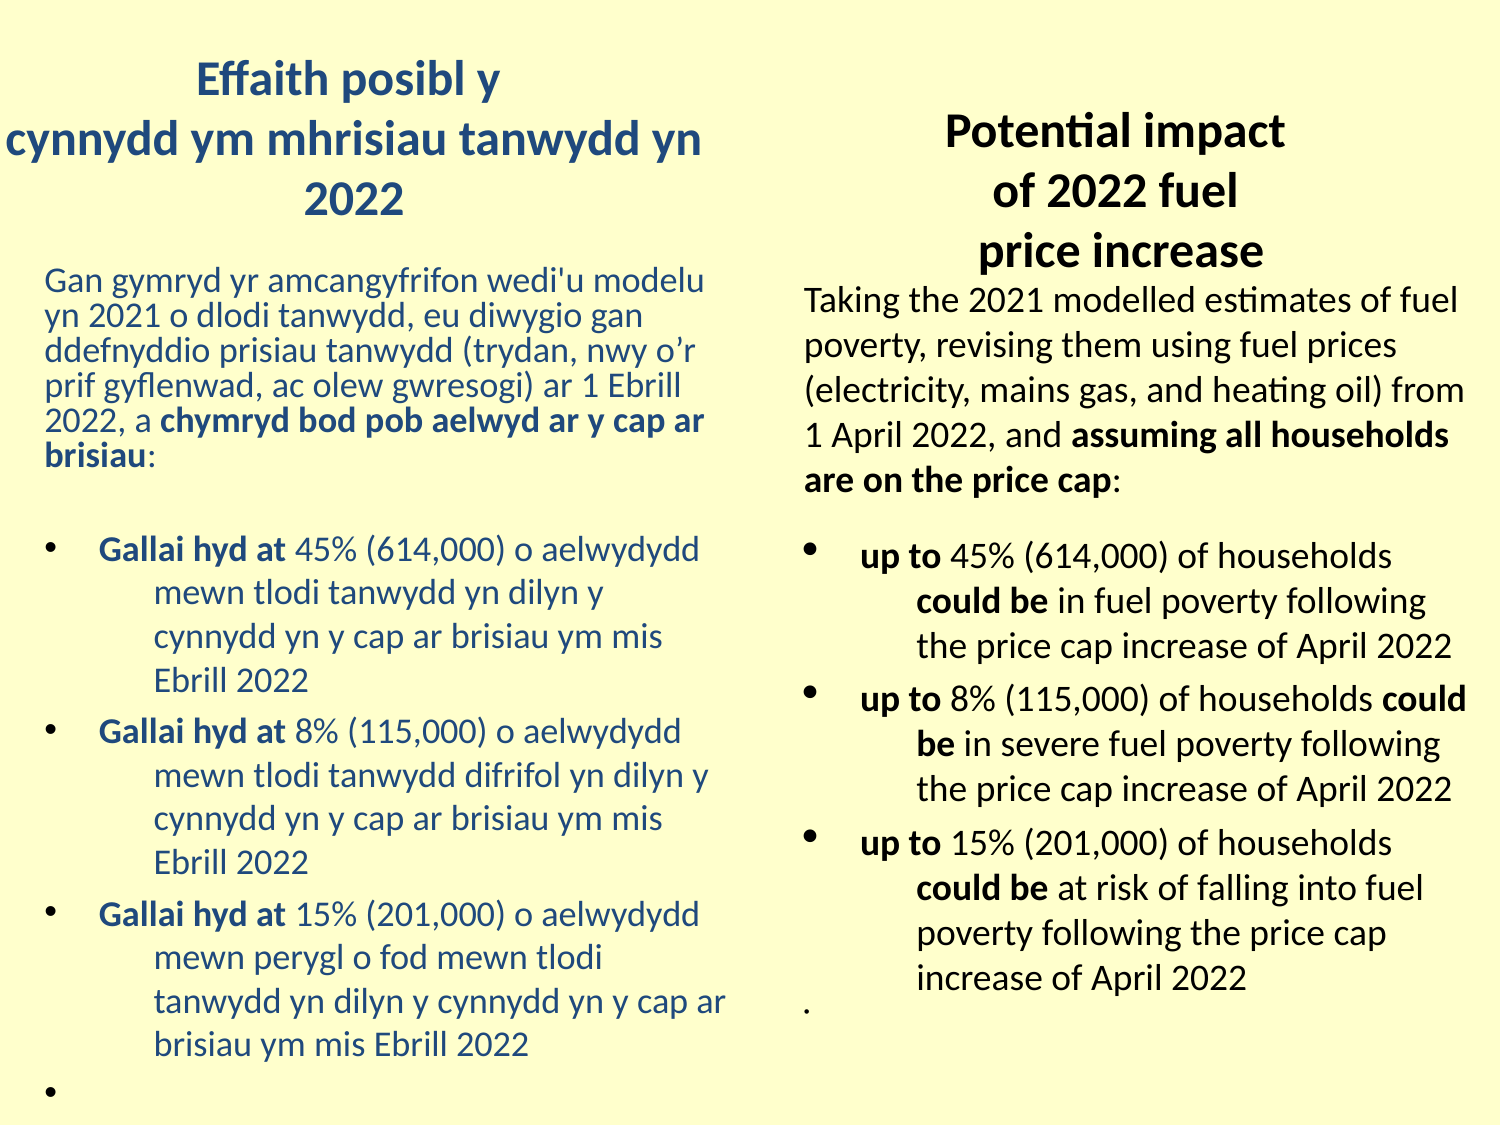

Effaith posibl y
cynnydd ym mhrisiau tanwydd yn 2022
# Potential impact of 2022 fuel price increase
Gan gymryd yr amcangyfrifon wedi'u modelu yn 2021 o dlodi tanwydd, eu diwygio gan ddefnyddio prisiau tanwydd (trydan, nwy o’r prif gyflenwad, ac olew gwresogi) ar 1 Ebrill 2022, a chymryd bod pob aelwyd ar y cap ar brisiau:
Gallai hyd at 45% (614,000) o aelwydydd mewn tlodi tanwydd yn dilyn y cynnydd yn y cap ar brisiau ym mis Ebrill 2022
Gallai hyd at 8% (115,000) o aelwydydd mewn tlodi tanwydd difrifol yn dilyn y cynnydd yn y cap ar brisiau ym mis Ebrill 2022
Gallai hyd at 15% (201,000) o aelwydydd mewn perygl o fod mewn tlodi tanwydd yn dilyn y cynnydd yn y cap ar brisiau ym mis Ebrill 2022
Taking the 2021 modelled estimates of fuel poverty, revising them using fuel prices (electricity, mains gas, and heating oil) from 1 April 2022, and assuming all households are on the price cap:
up to 45% (614,000) of households could be in fuel poverty following the price cap increase of April 2022
up to 8% (115,000) of households could be in severe fuel poverty following the price cap increase of April 2022
up to 15% (201,000) of households could be at risk of falling into fuel poverty following the price cap increase of April 2022